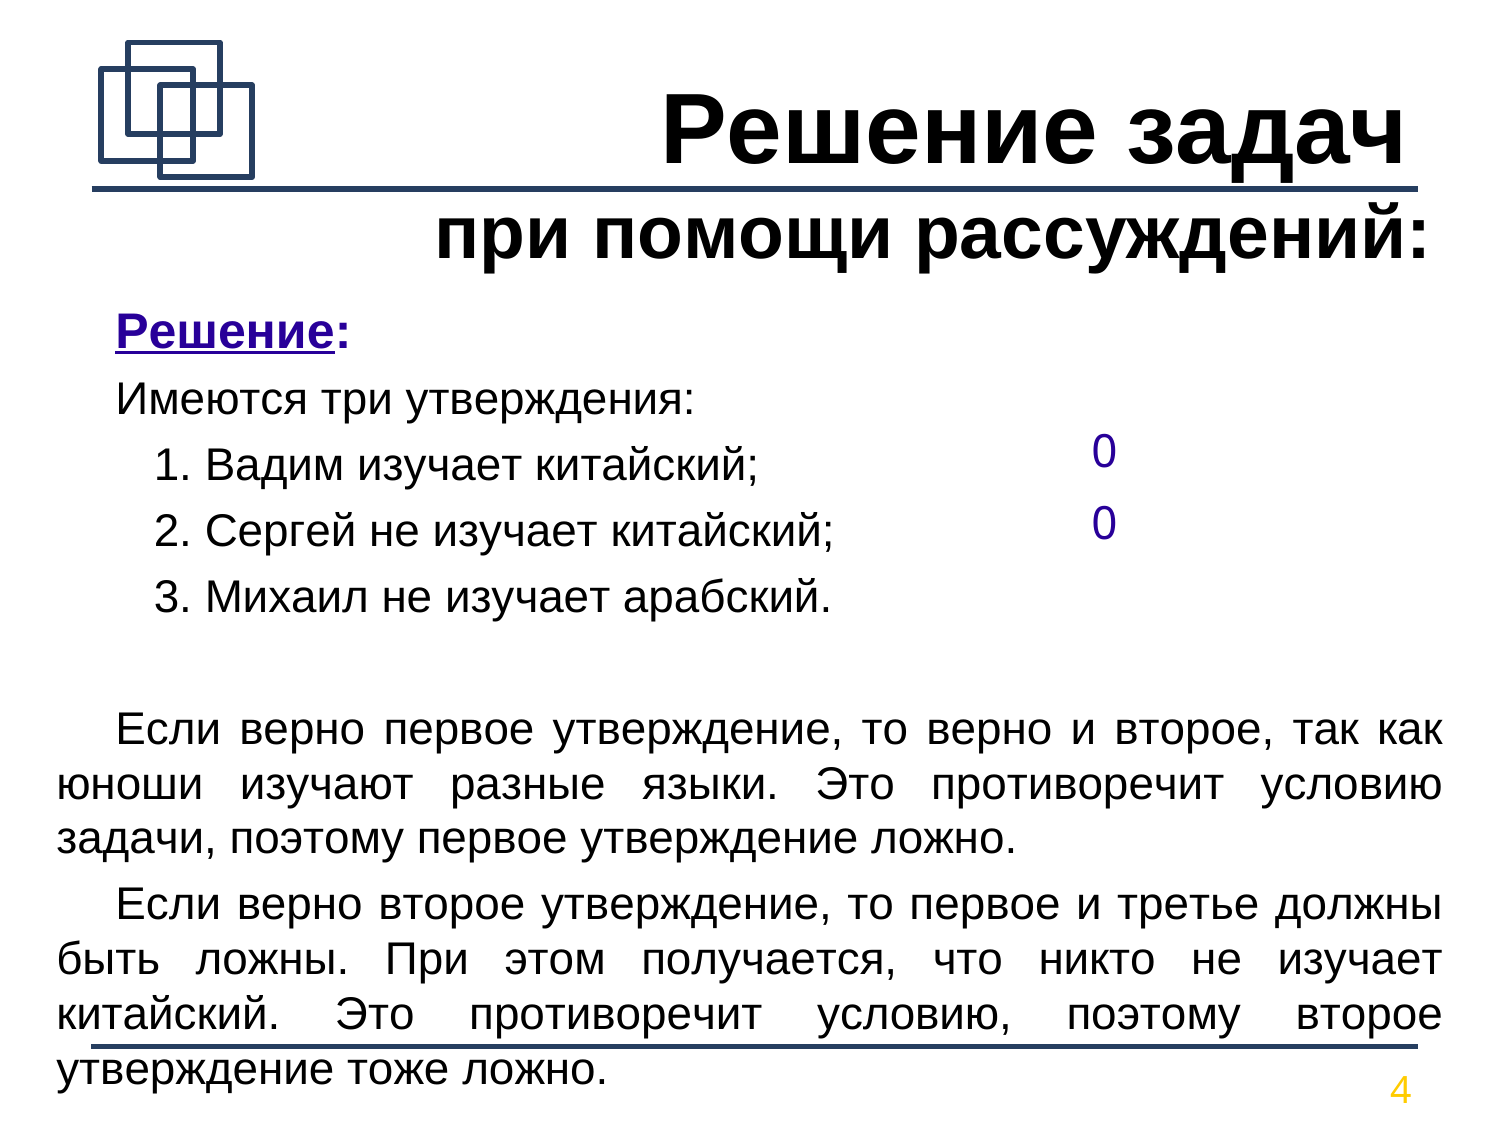

Решение задач
при помощи рассуждений:
# Решение:
Имеются три утверждения:
 1. Вадим изучает китайский;
 2. Сергей не изучает китайский;
 3. Михаил не изучает арабский.
Если верно первое утверждение, то верно и второе, так как юноши изучают разные языки. Это противоречит условию задачи, поэтому первое утверждение ложно.
Если верно второе утверждение, то первое и третье должны быть ложны. При этом получается, что никто не изучает китайский. Это противоречит условию, поэтому второе утверждение тоже ложно.
0
0